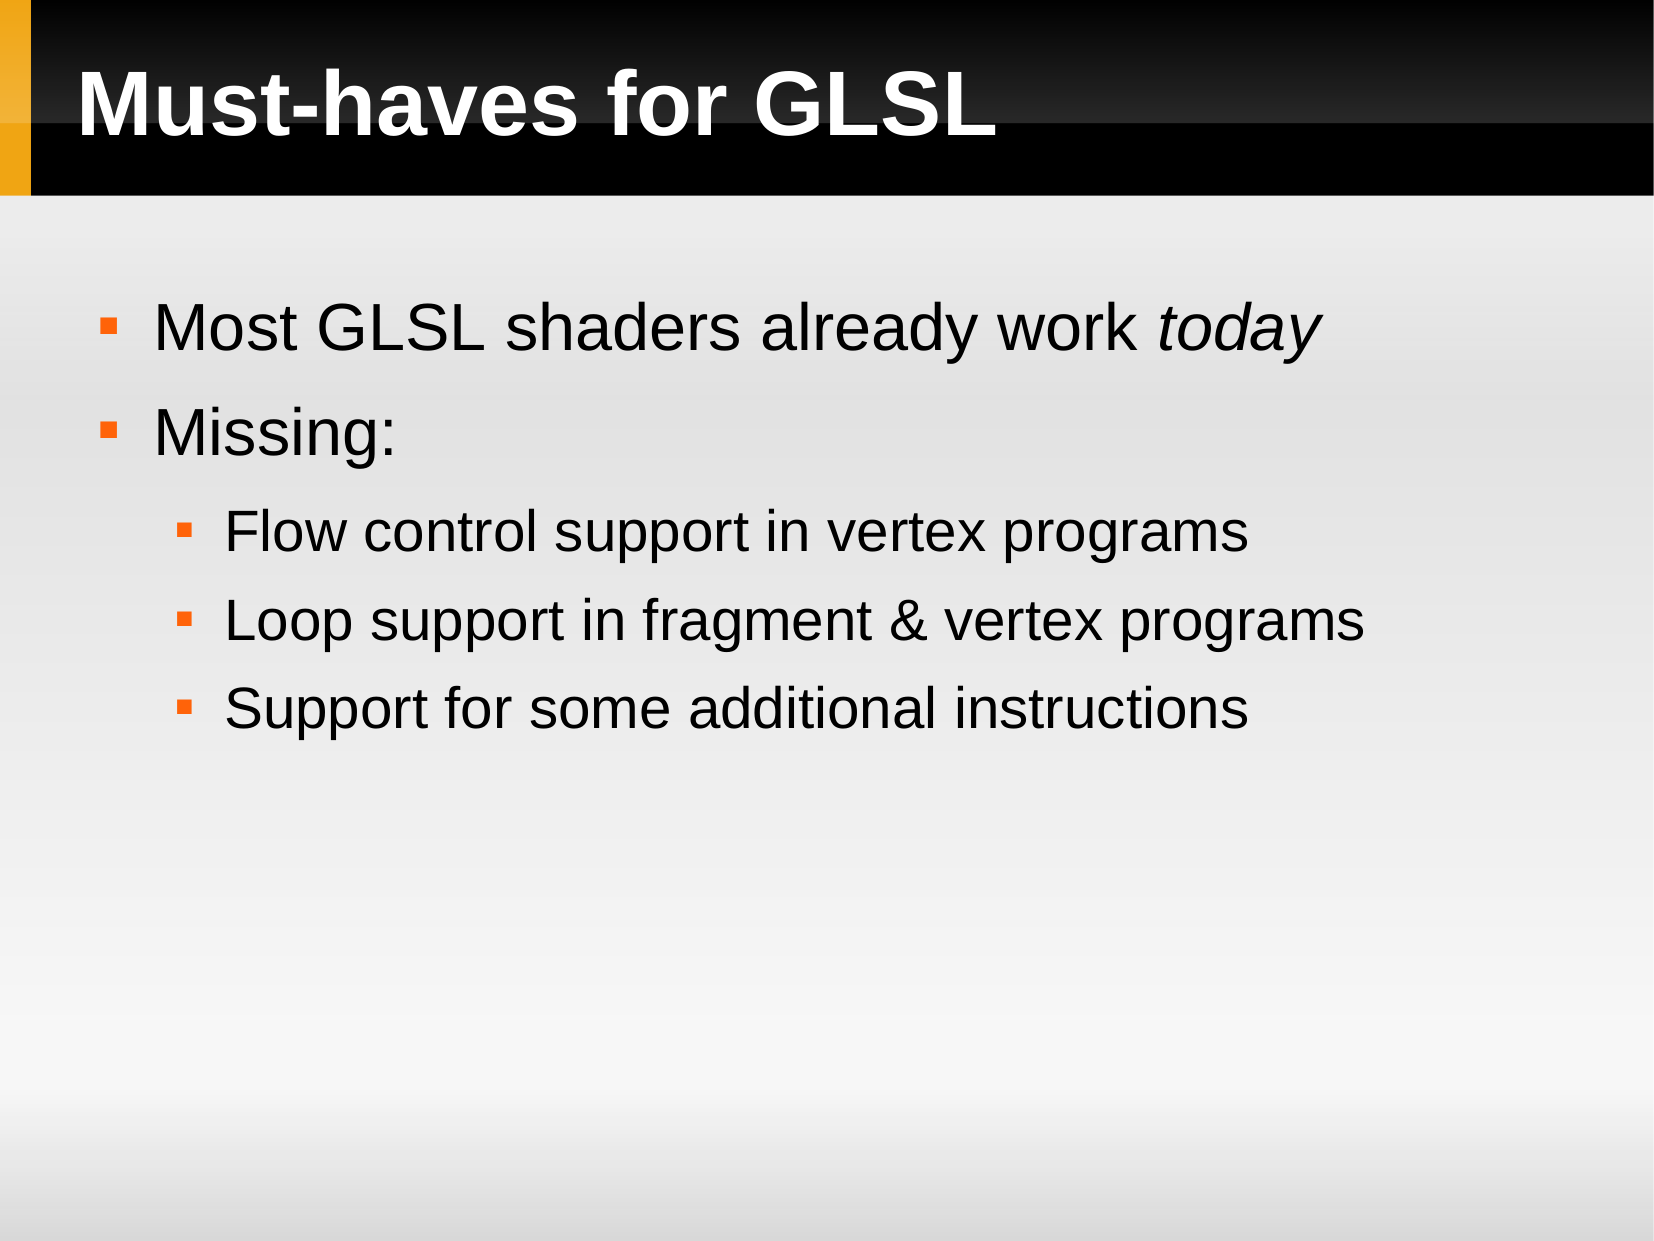

# Must-haves for GLSL
Most GLSL shaders already work today
Missing:
Flow control support in vertex programs
Loop support in fragment & vertex programs
Support for some additional instructions